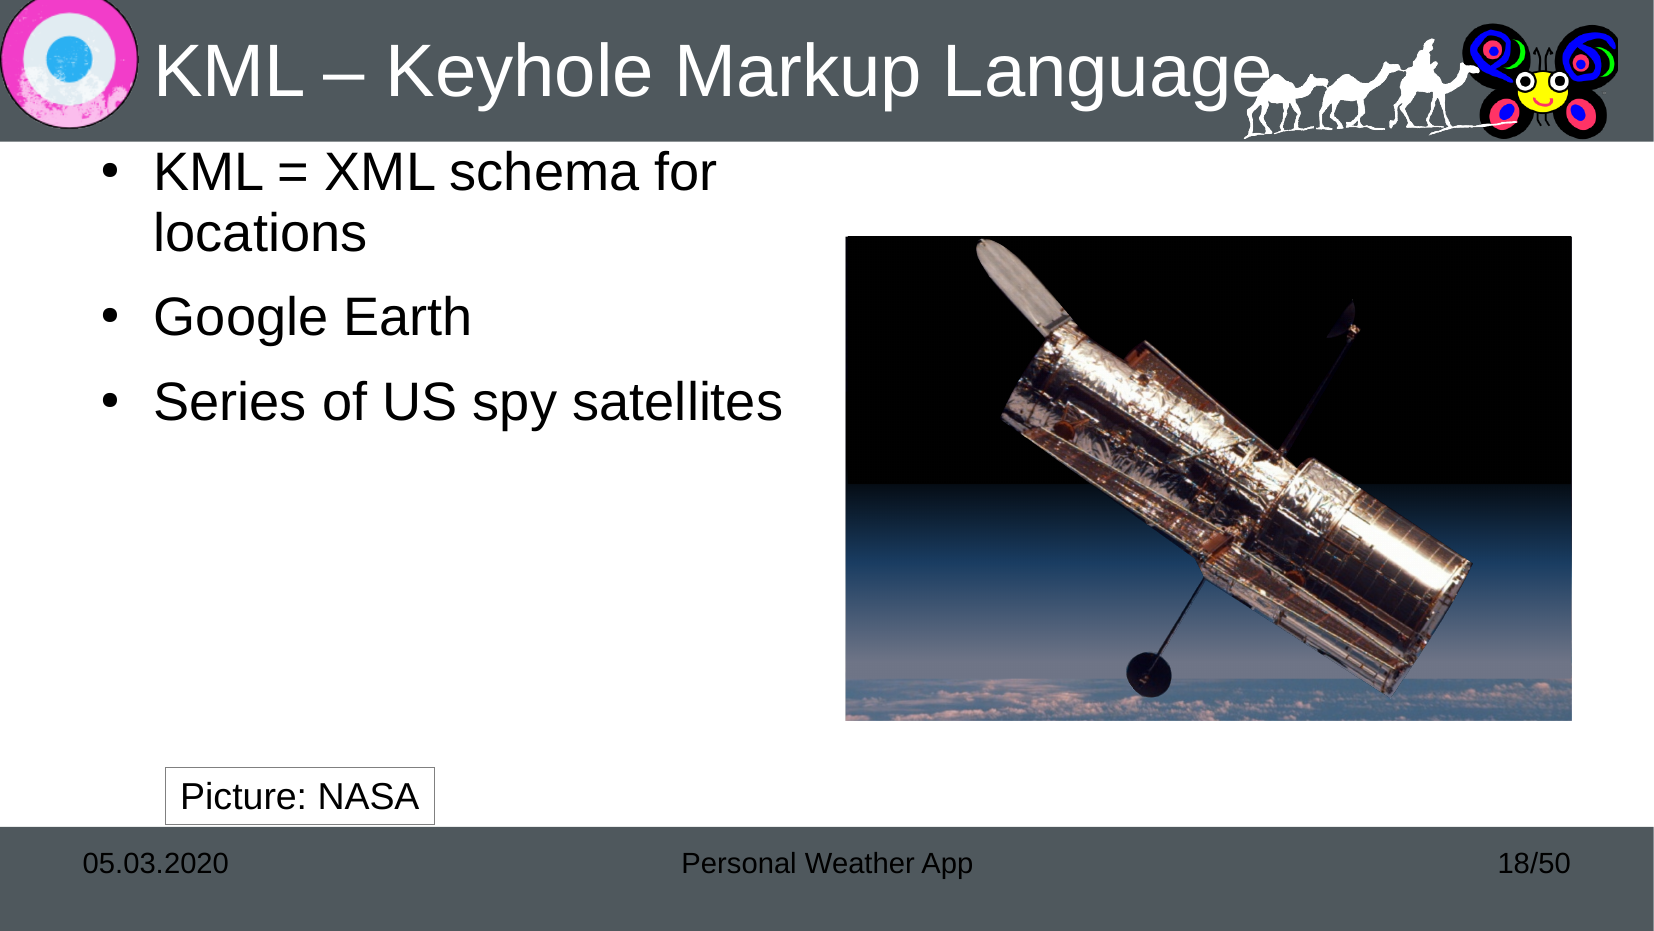

# KML – Keyhole Markup Language
KML = XML schema for locations
Google Earth
Series of US spy satellites
Picture: NASA
08. März 2019
18